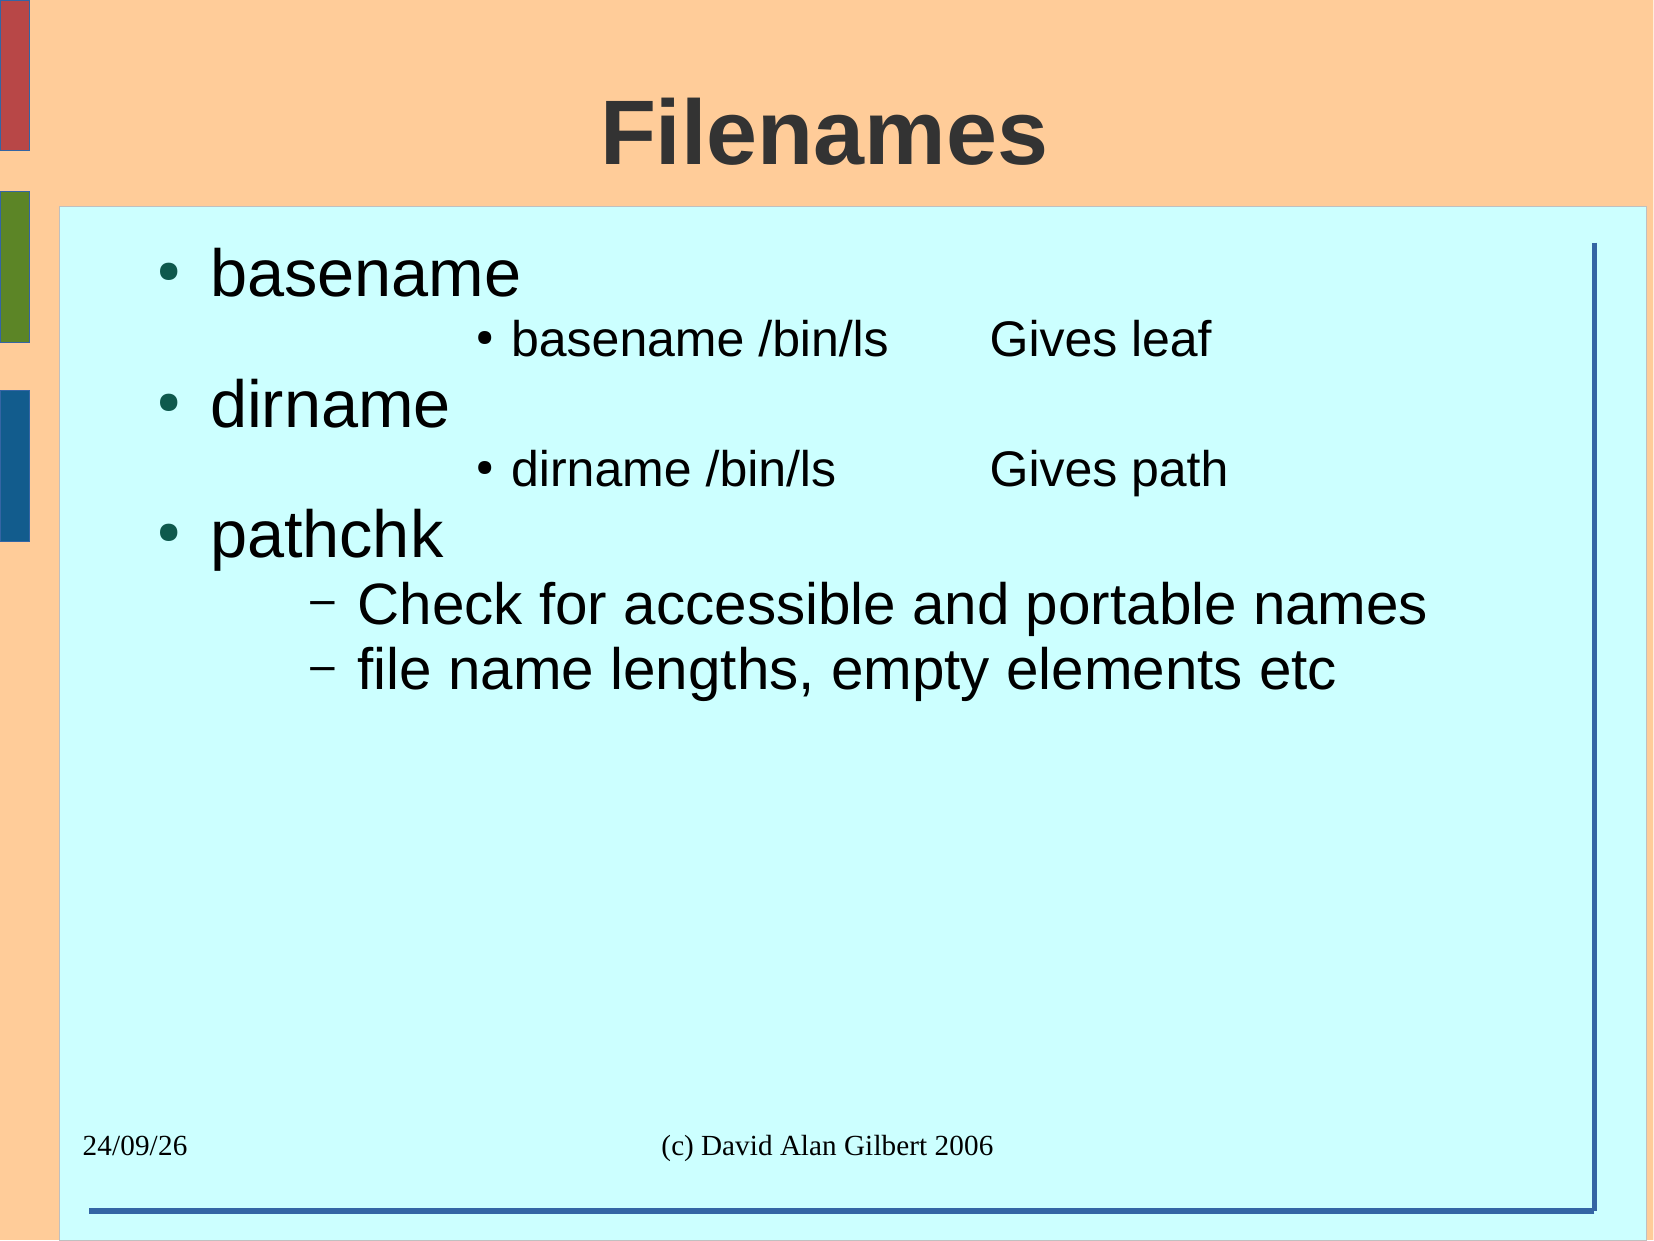

# Filenames
basename
basename /bin/ls		Gives leaf
dirname
dirname /bin/ls			Gives path
pathchk
Check for accessible and portable names
file name lengths, empty elements etc
(c) David Alan Gilbert 2006